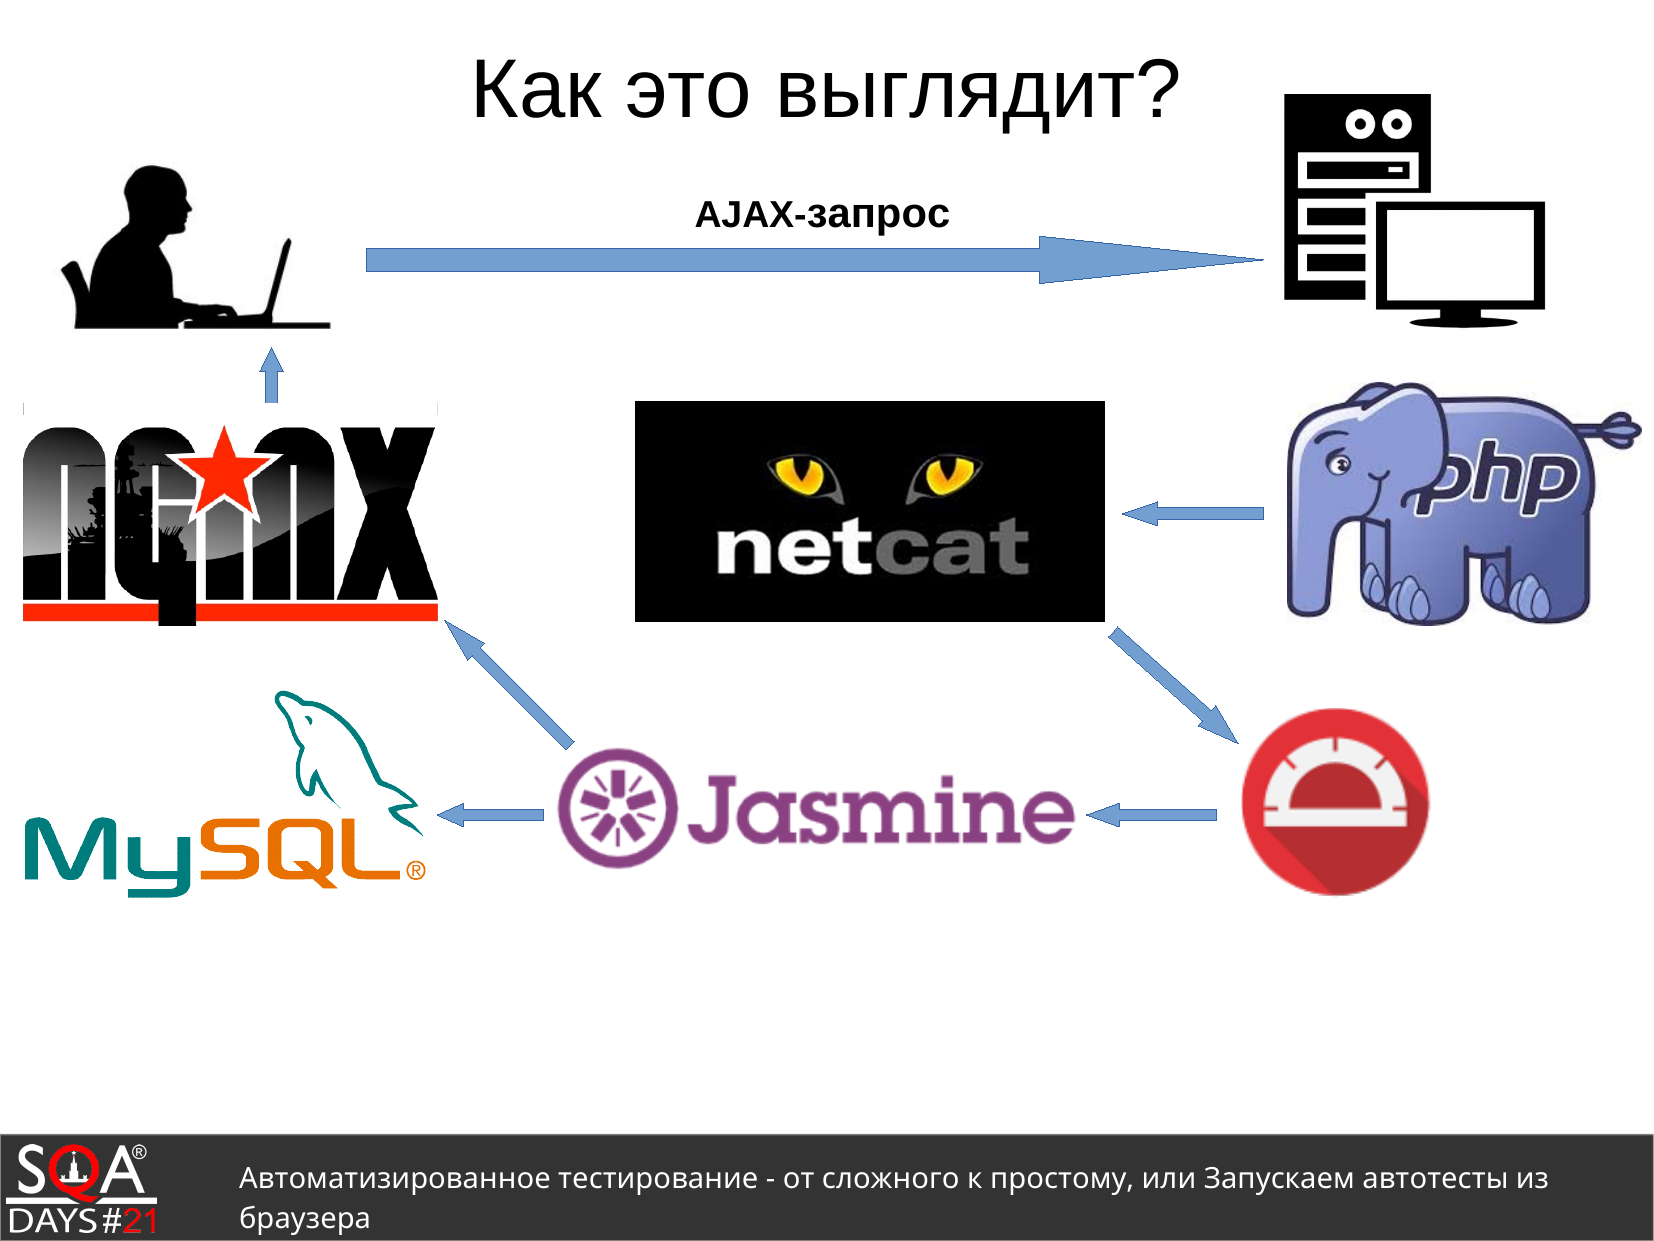

Как это выглядит?
AJAX-запрос
Автоматизированное тестирование - от сложного к простому, или Запускаем автотесты из браузера